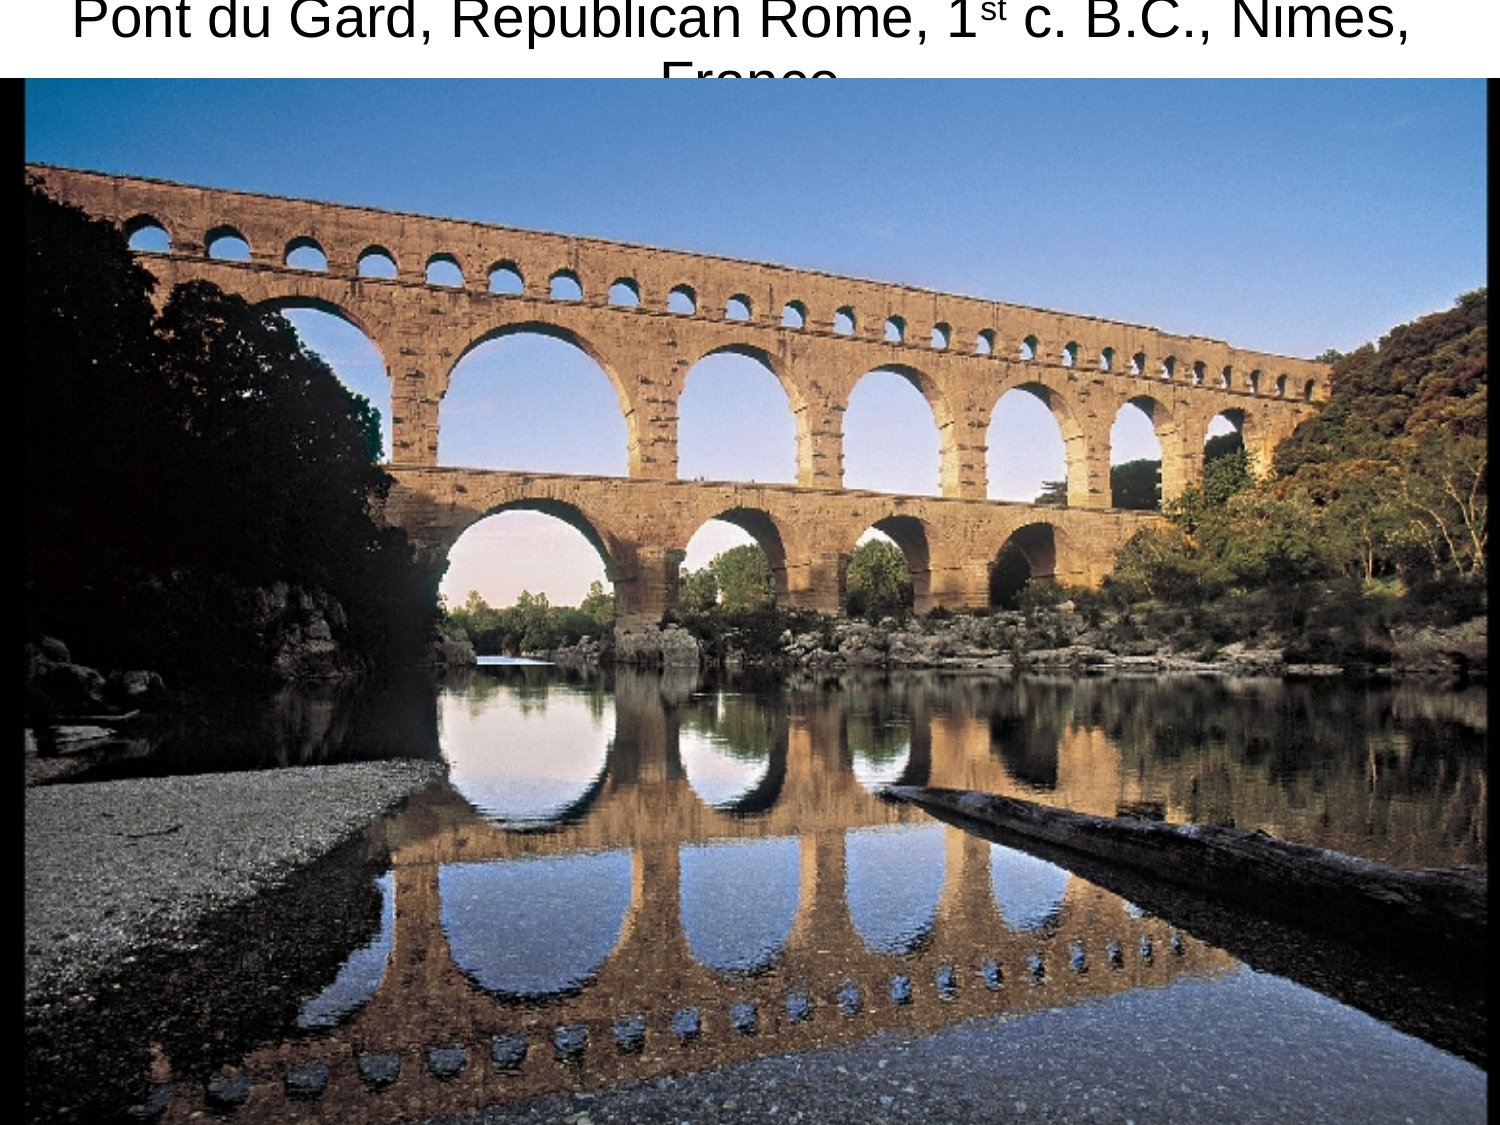

# Pont du Gard, Republican Rome, 1st c. B.C., Nimes, France